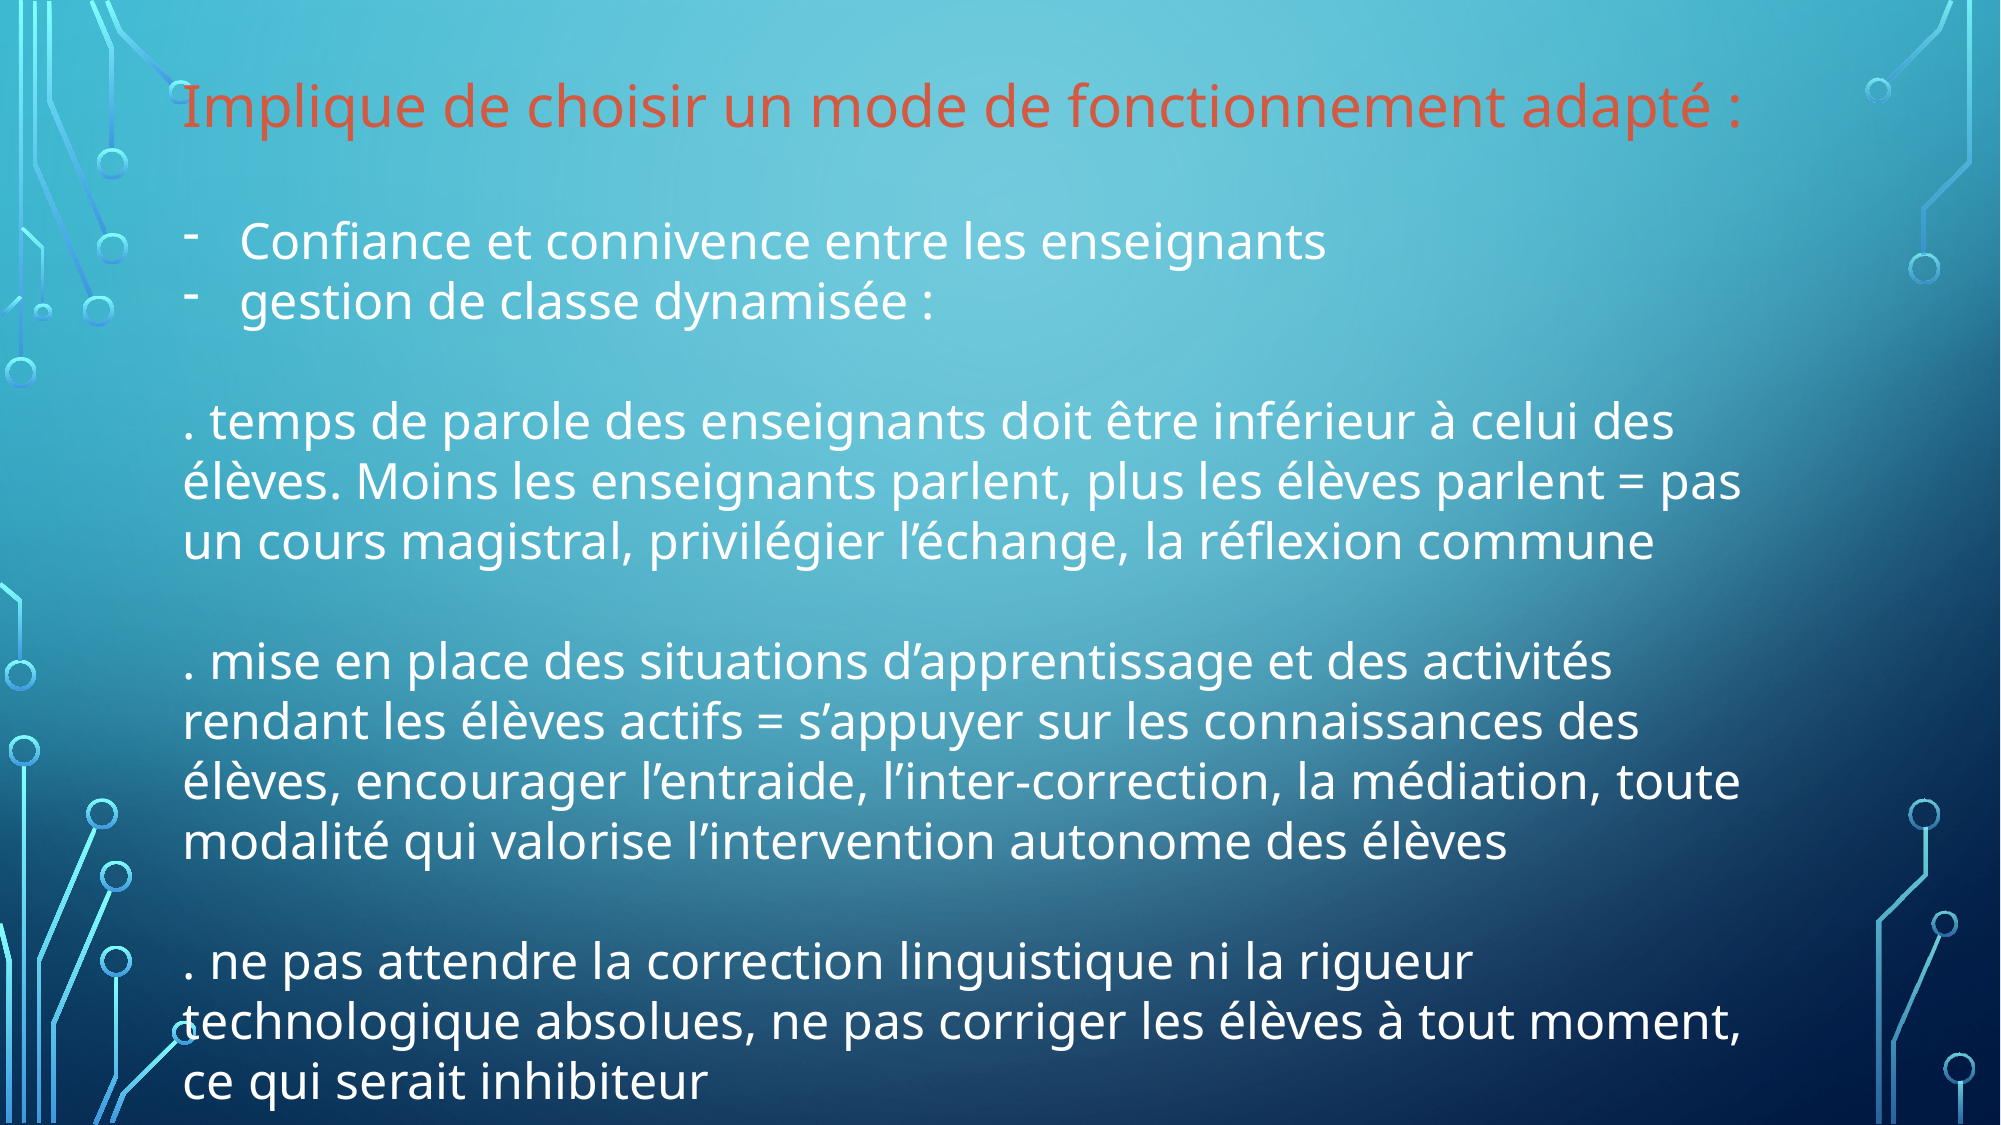

Implique de choisir un mode de fonctionnement adapté :
Confiance et connivence entre les enseignants
gestion de classe dynamisée :
. temps de parole des enseignants doit être inférieur à celui des élèves. Moins les enseignants parlent, plus les élèves parlent = pas un cours magistral, privilégier l’échange, la réflexion commune
. mise en place des situations d’apprentissage et des activités rendant les élèves actifs = s’appuyer sur les connaissances des élèves, encourager l’entraide, l’inter-correction, la médiation, toute modalité qui valorise l’intervention autonome des élèves
. ne pas attendre la correction linguistique ni la rigueur technologique absolues, ne pas corriger les élèves à tout moment, ce qui serait inhibiteur